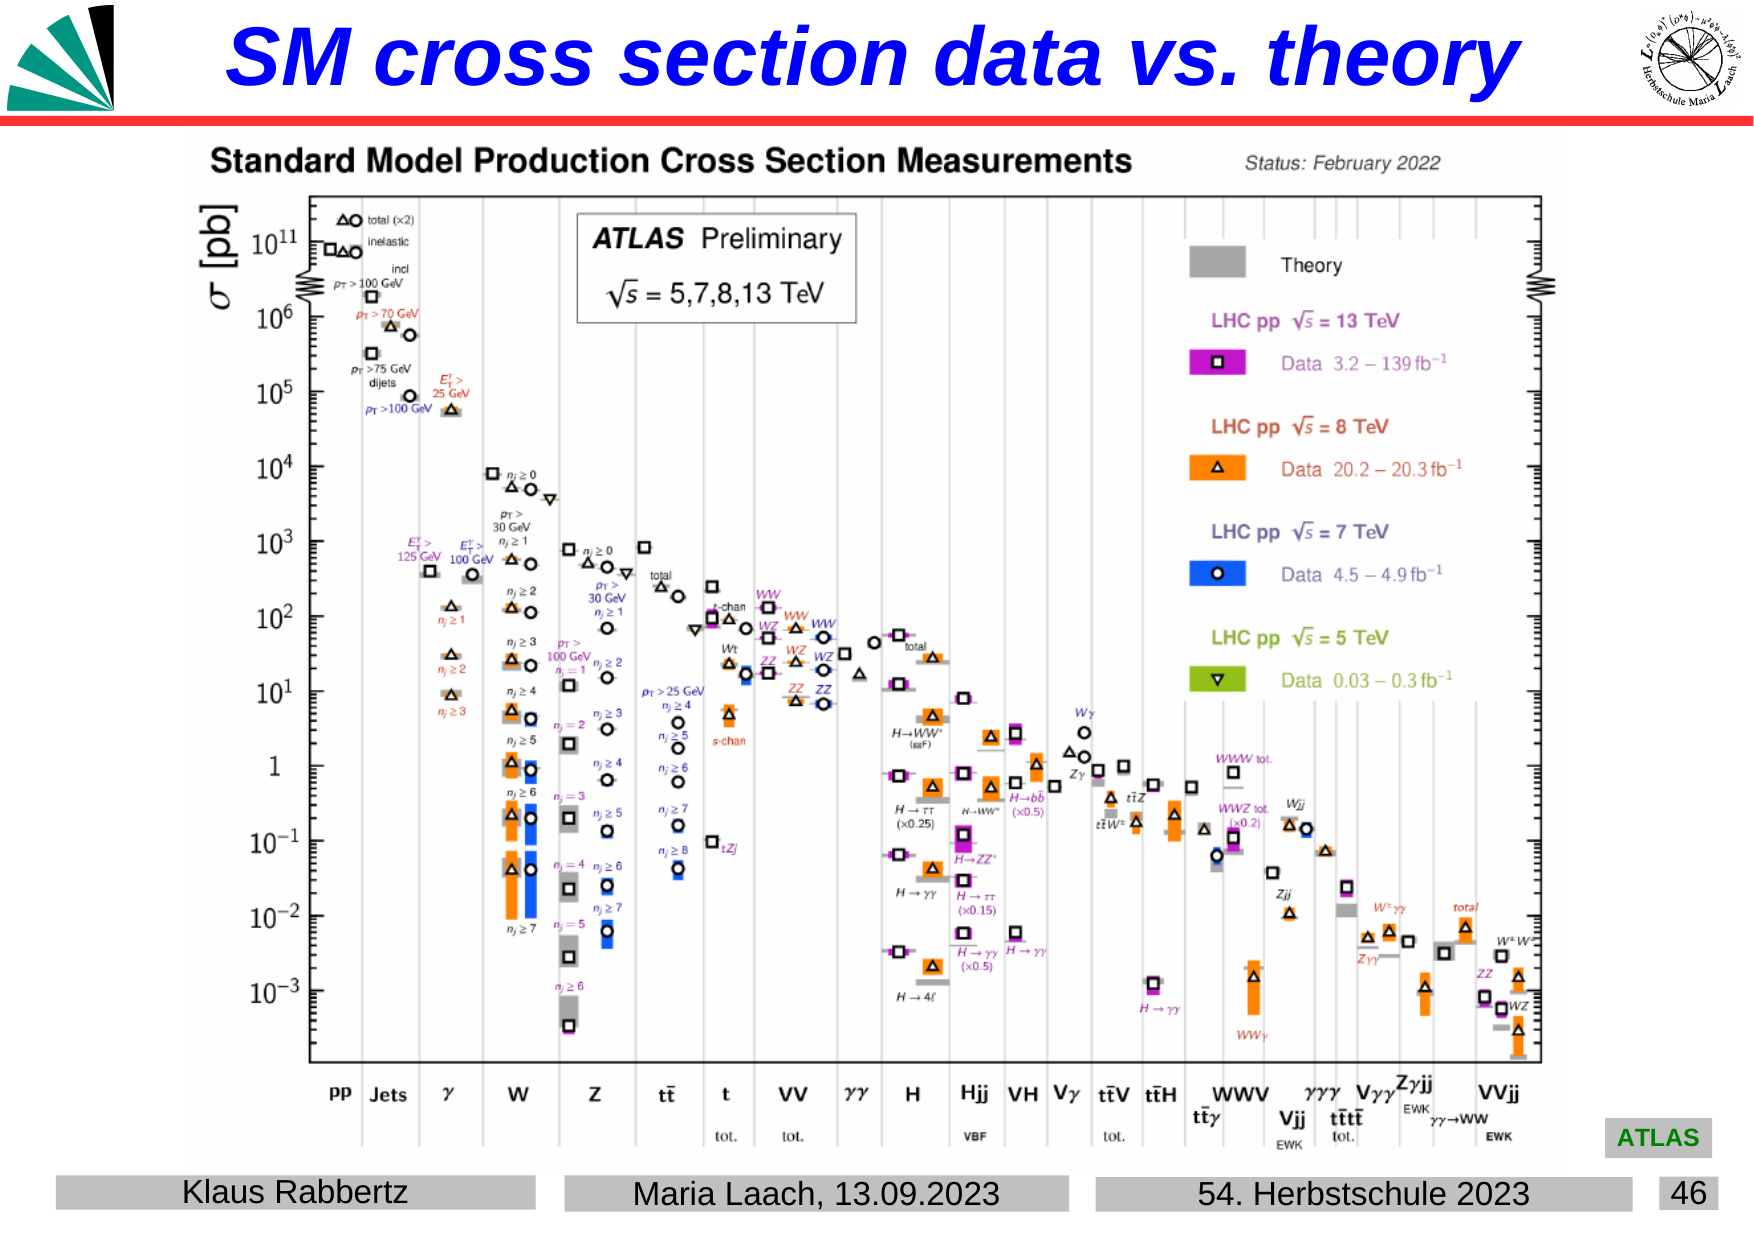

# SM cross section data vs. theory
ATLAS